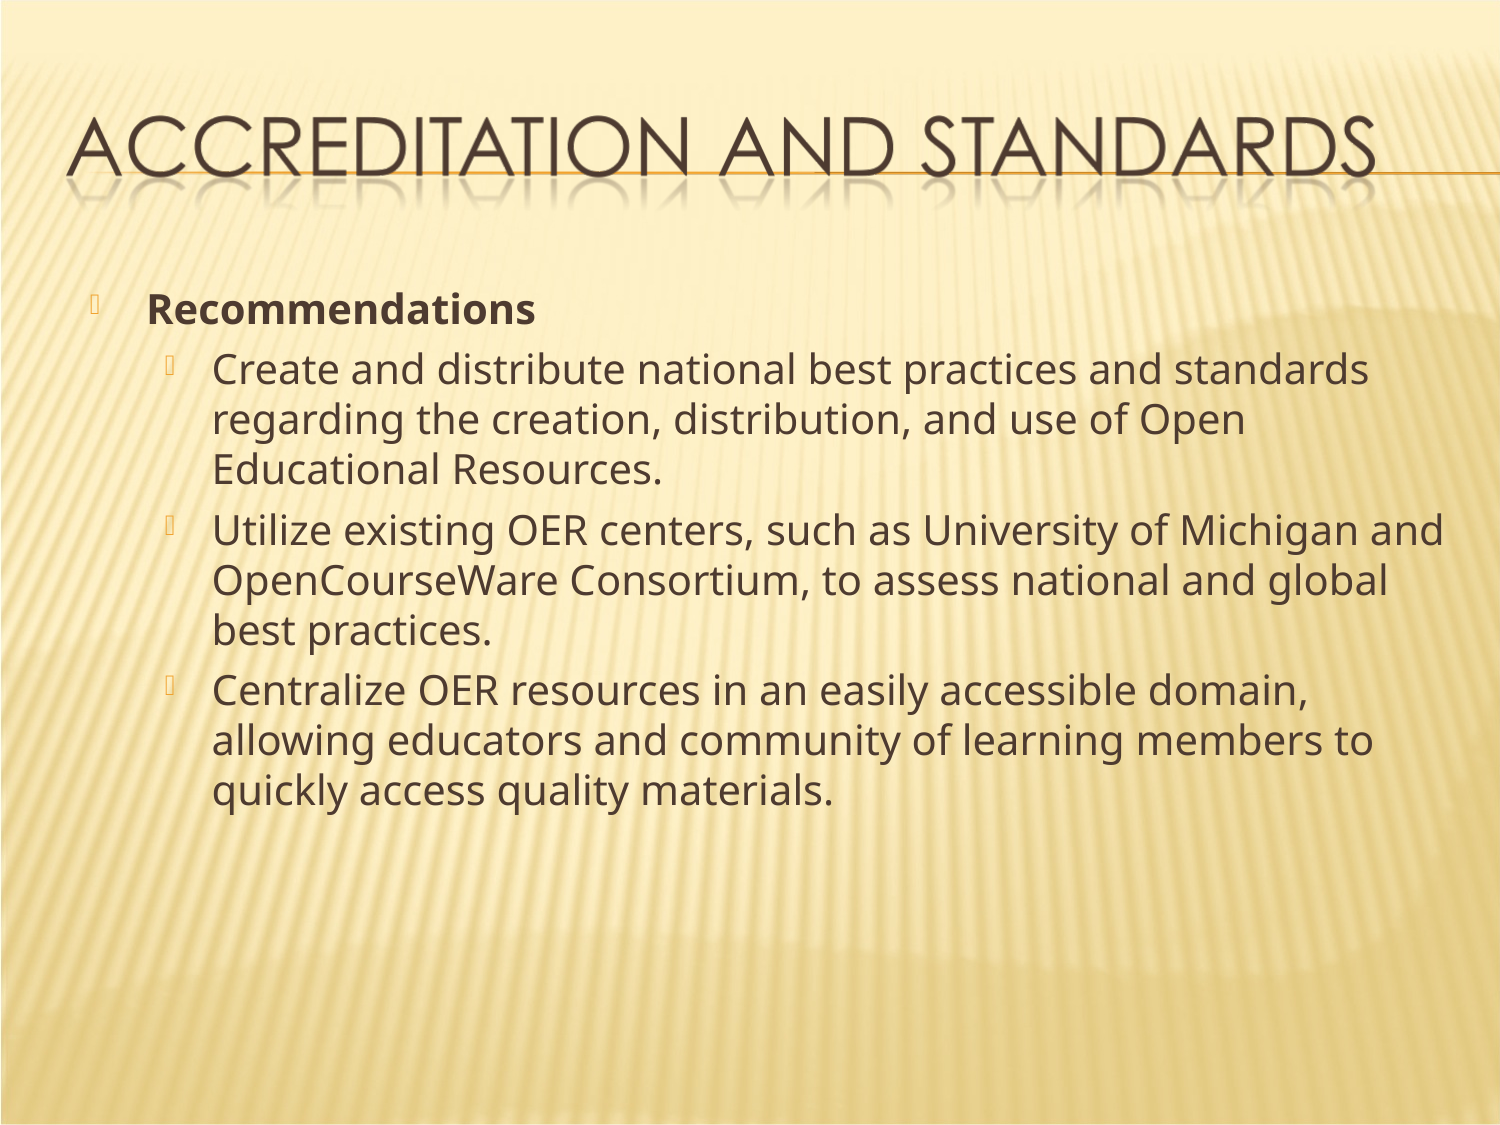

# Recommendations
Create and distribute national best practices and standards regarding the creation, distribution, and use of Open Educational Resources.
Utilize existing OER centers, such as University of Michigan and OpenCourseWare Consortium, to assess national and global best practices.
Centralize OER resources in an easily accessible domain, allowing educators and community of learning members to quickly access quality materials.